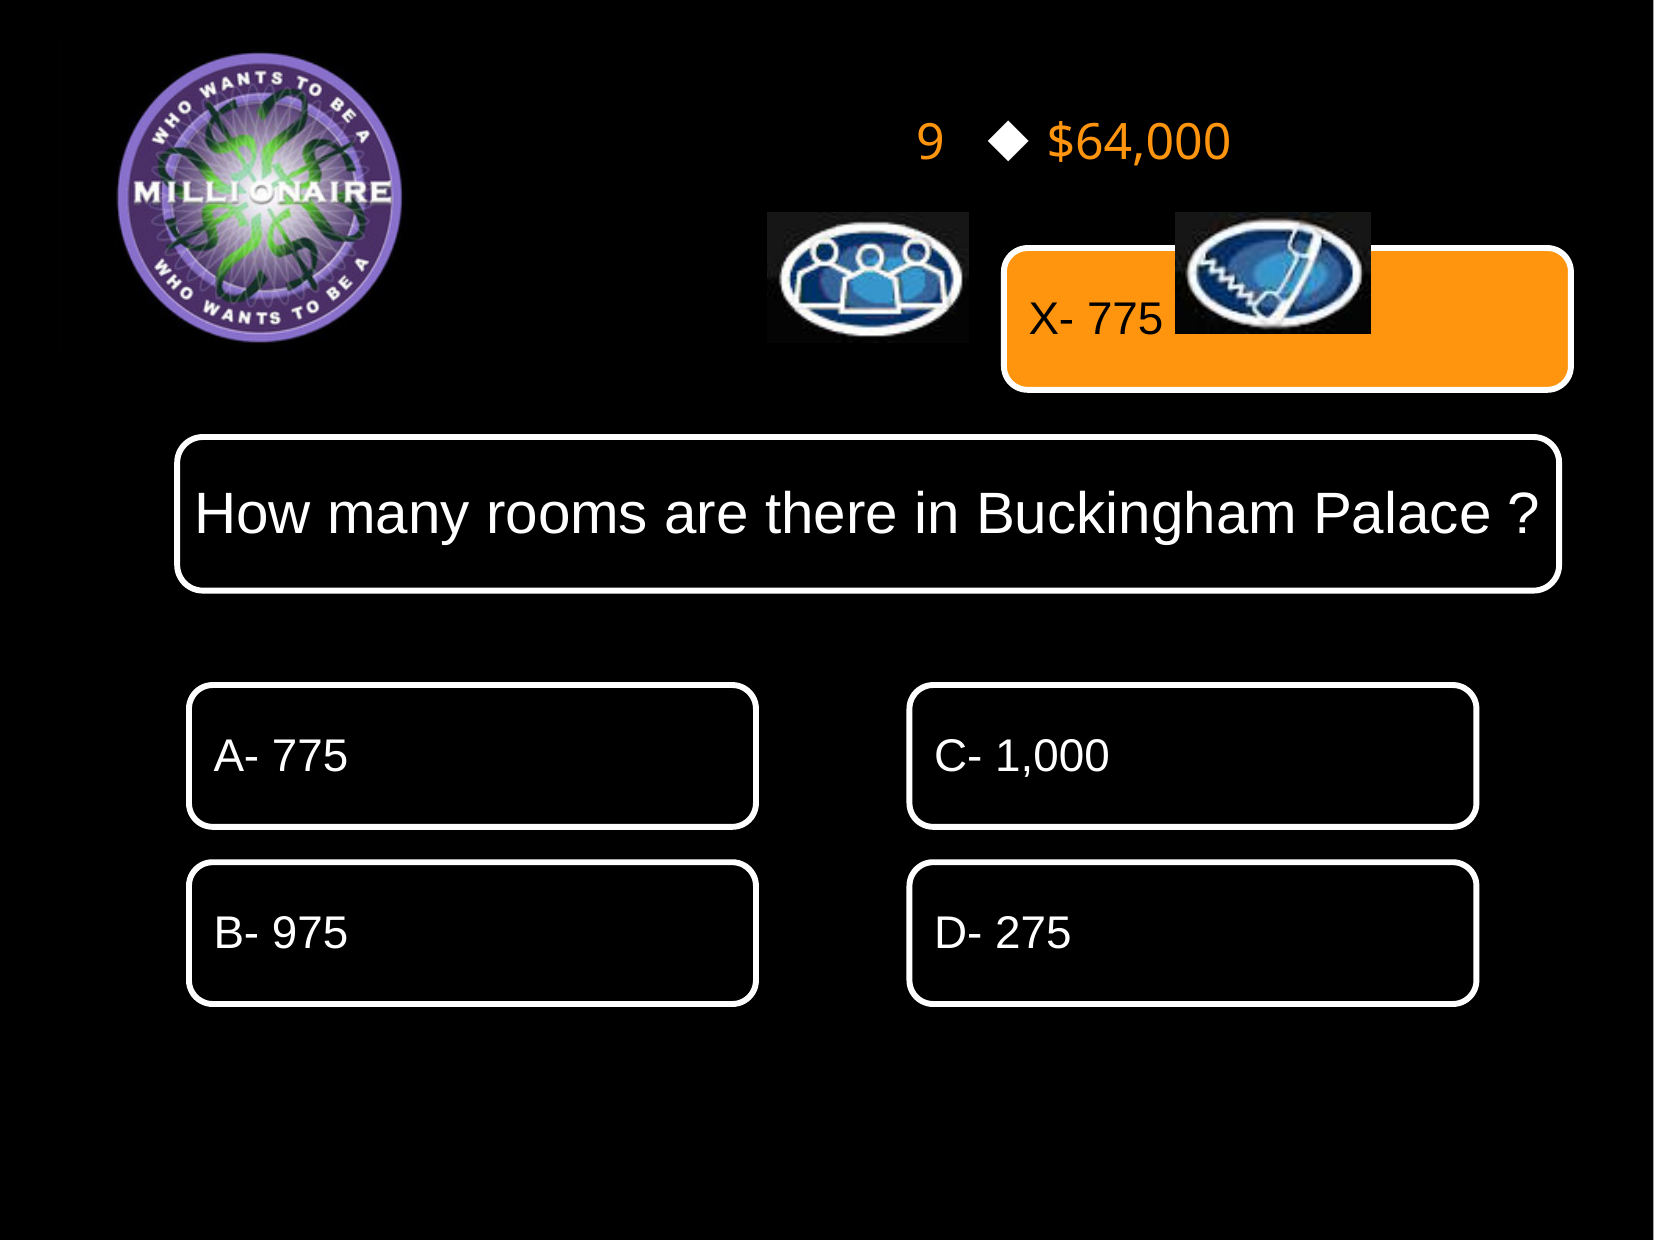

9  $64,000
X- 775
How many rooms are there in Buckingham Palace ?
A- 775
C- 1,000
B- 975
D- 275